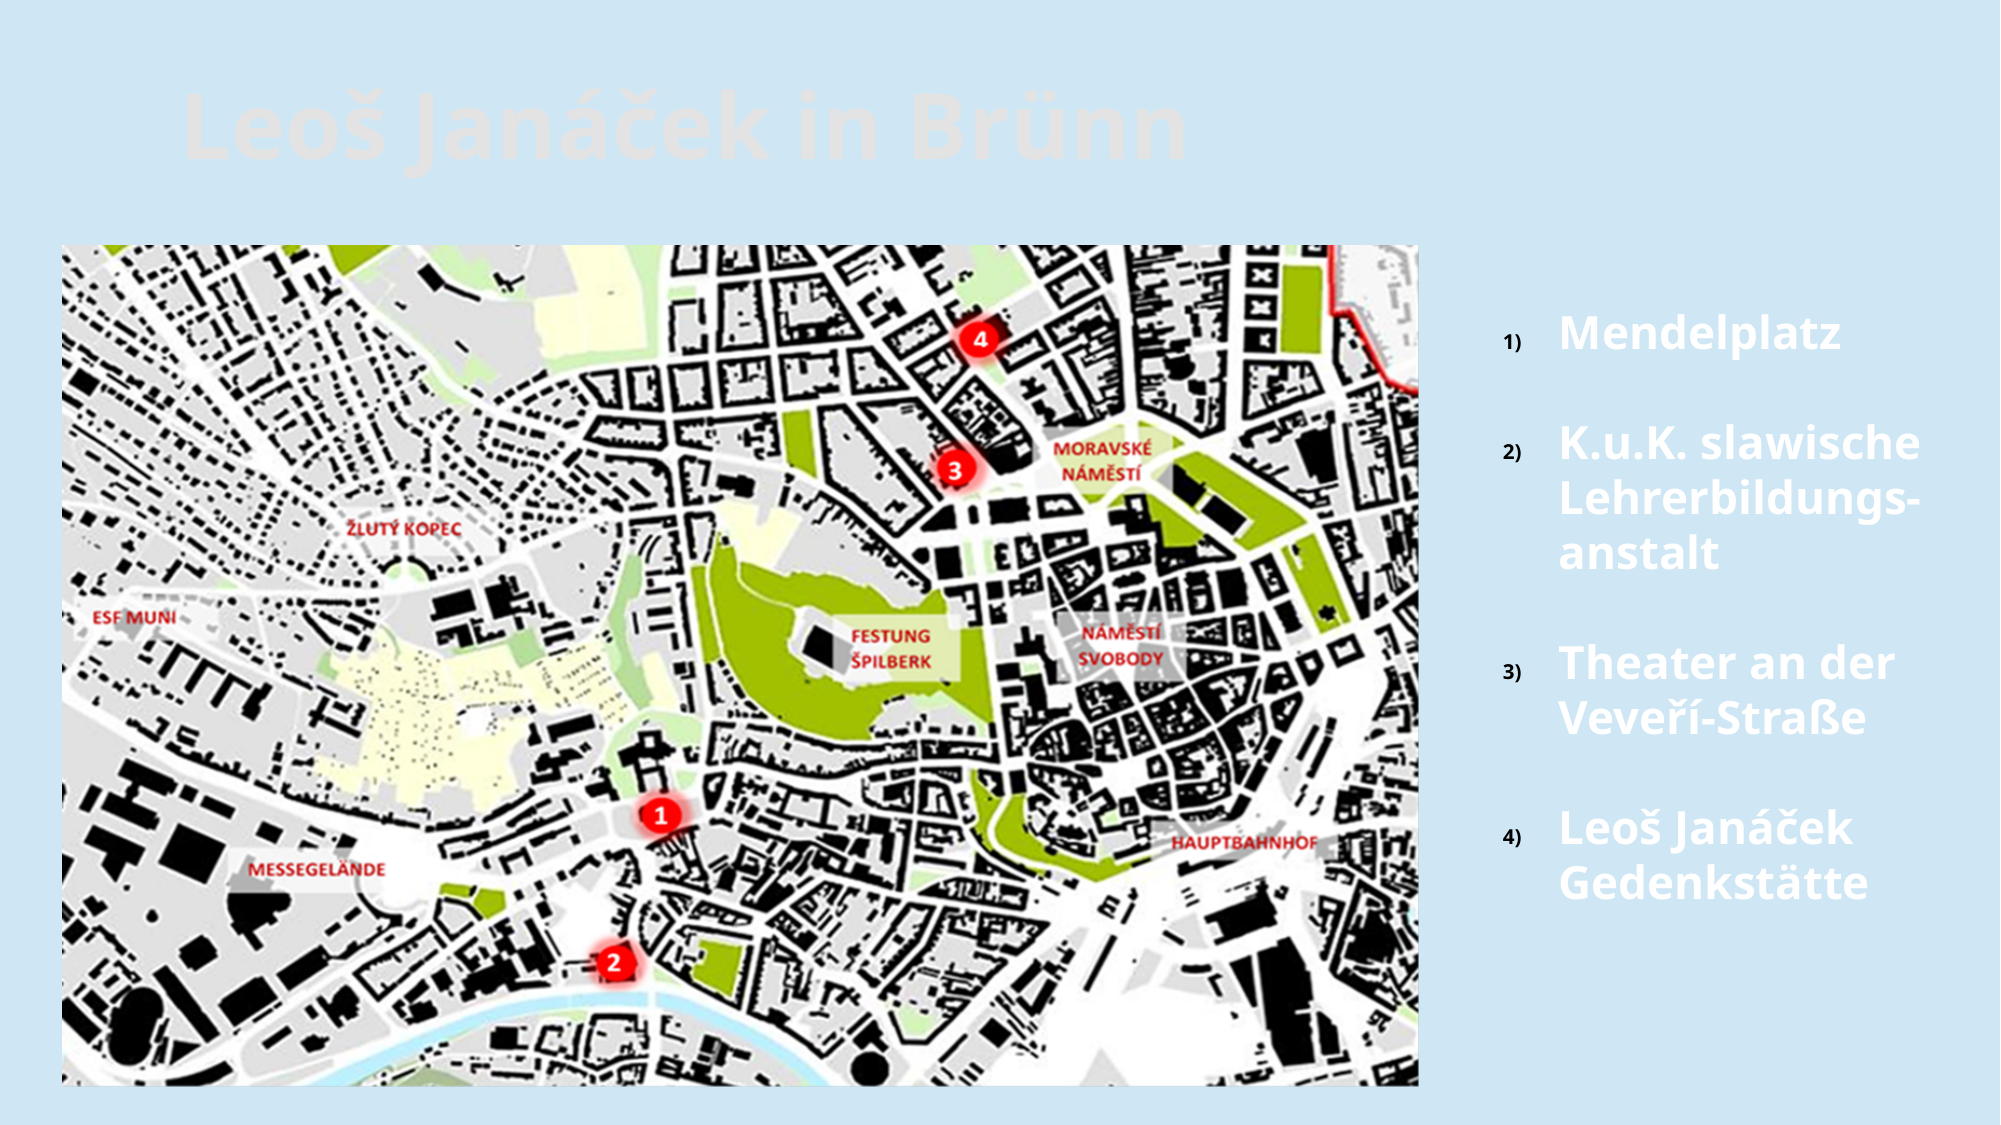

# Leoš Janáček in Brünn
Mendelplatz
K.u.K. slawische Lehrerbildungs-anstalt
Theater an der Veveří-Straße
Leoš Janáček Gedenkstätte